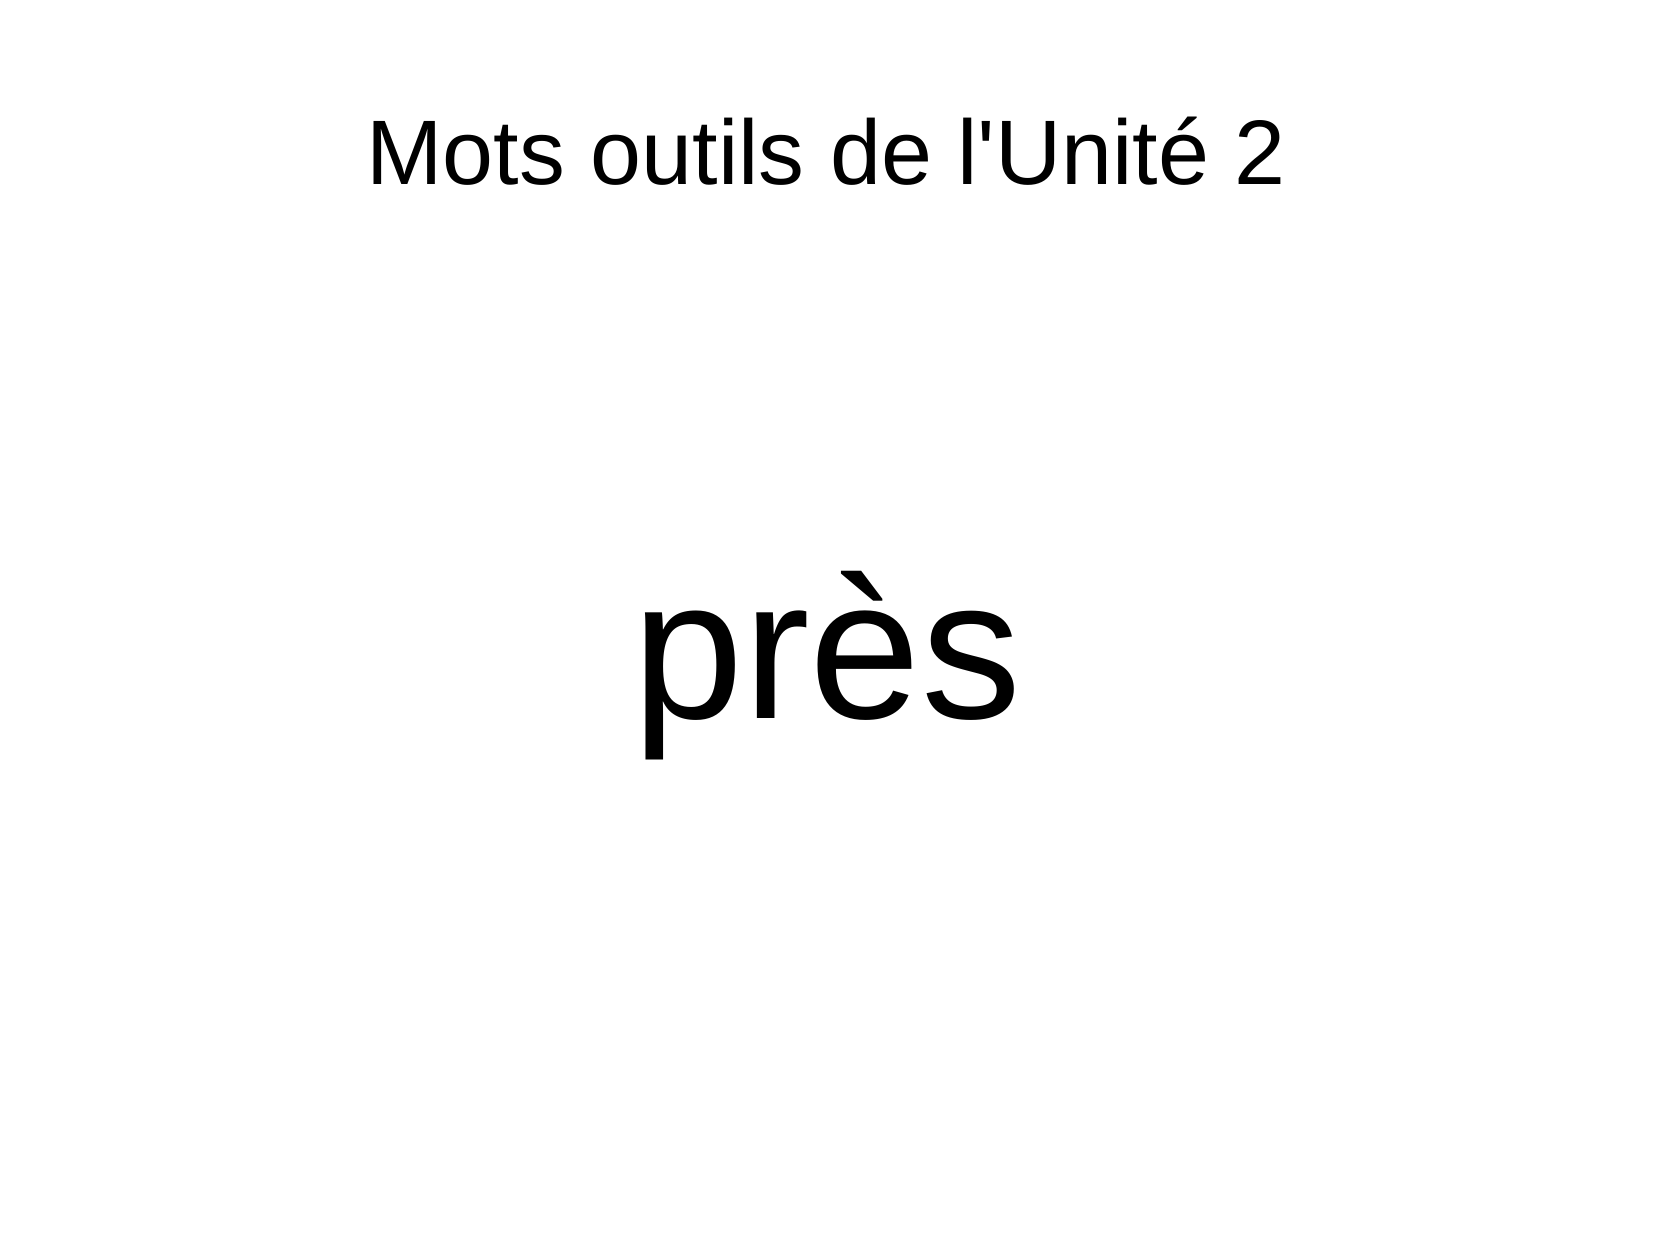

# Mots outils de l'Unité 2
près